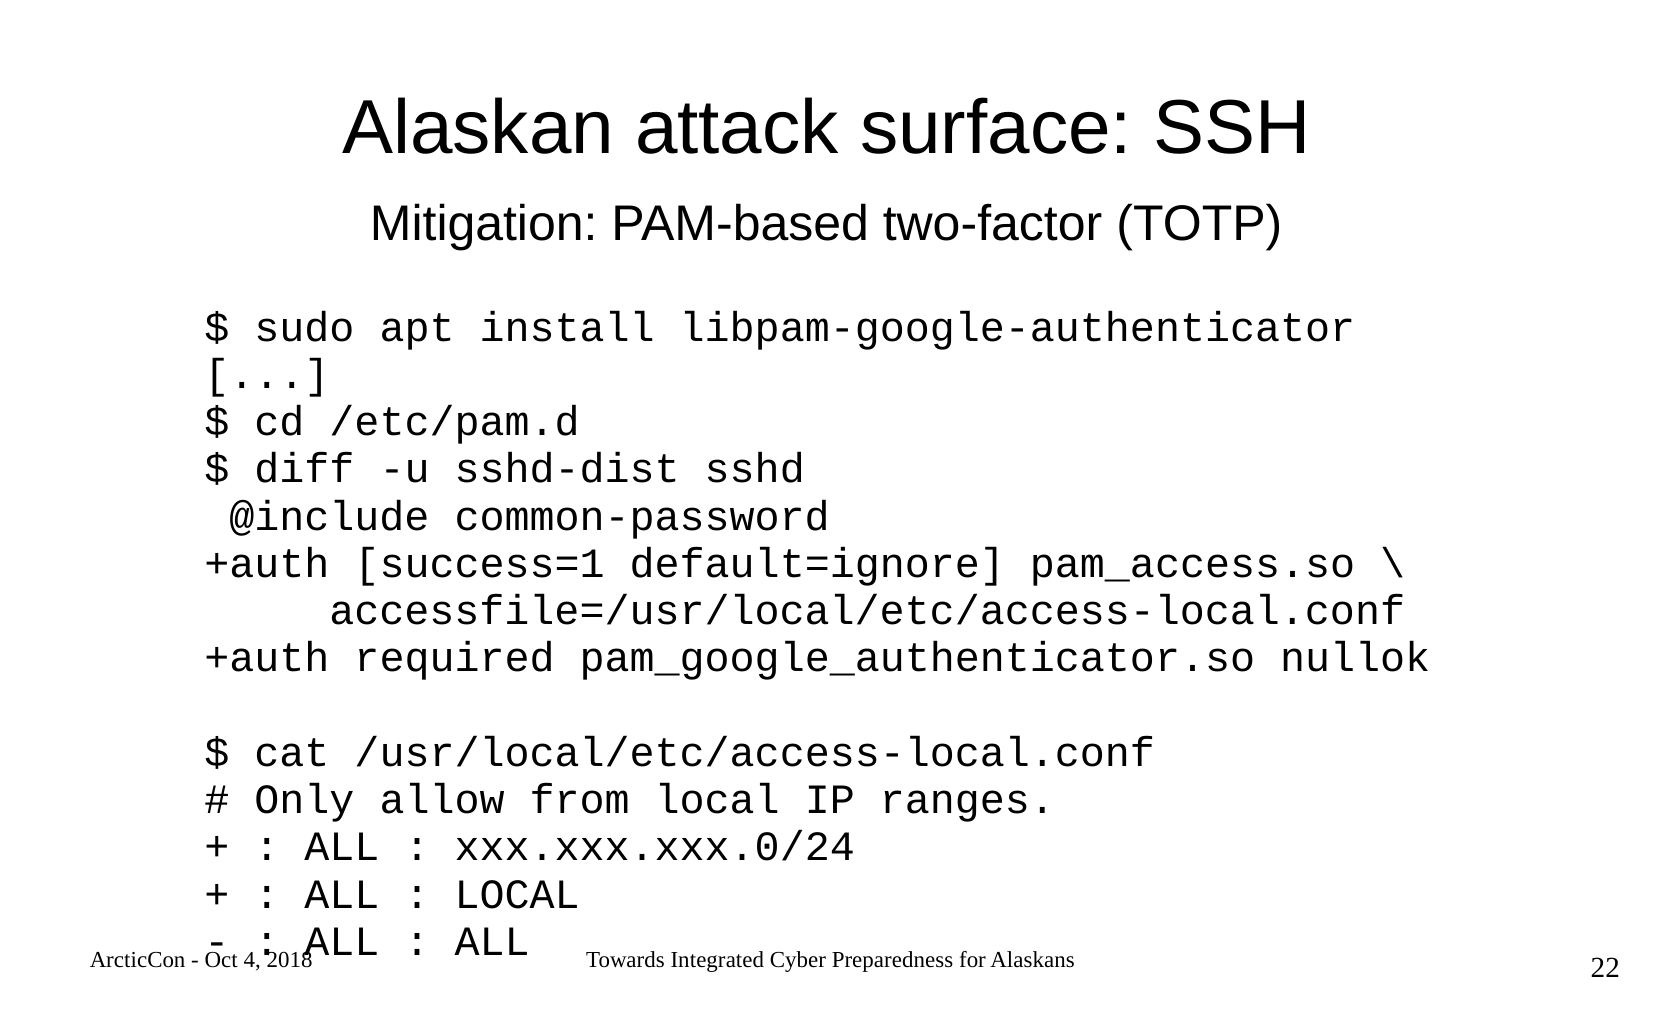

# Alaskan attack surface: SSH
Mitigation: PAM-based two-factor (TOTP)
$ sudo apt install libpam-google-authenticator
[...]
$ cd /etc/pam.d
$ diff -u sshd-dist sshd
 @include common-password
+auth [success=1 default=ignore] pam_access.so \
 accessfile=/usr/local/etc/access-local.conf
+auth required pam_google_authenticator.so nullok
$ cat /usr/local/etc/access-local.conf
# Only allow from local IP ranges.
+ : ALL : xxx.xxx.xxx.0/24
+ : ALL : LOCAL
- : ALL : ALL